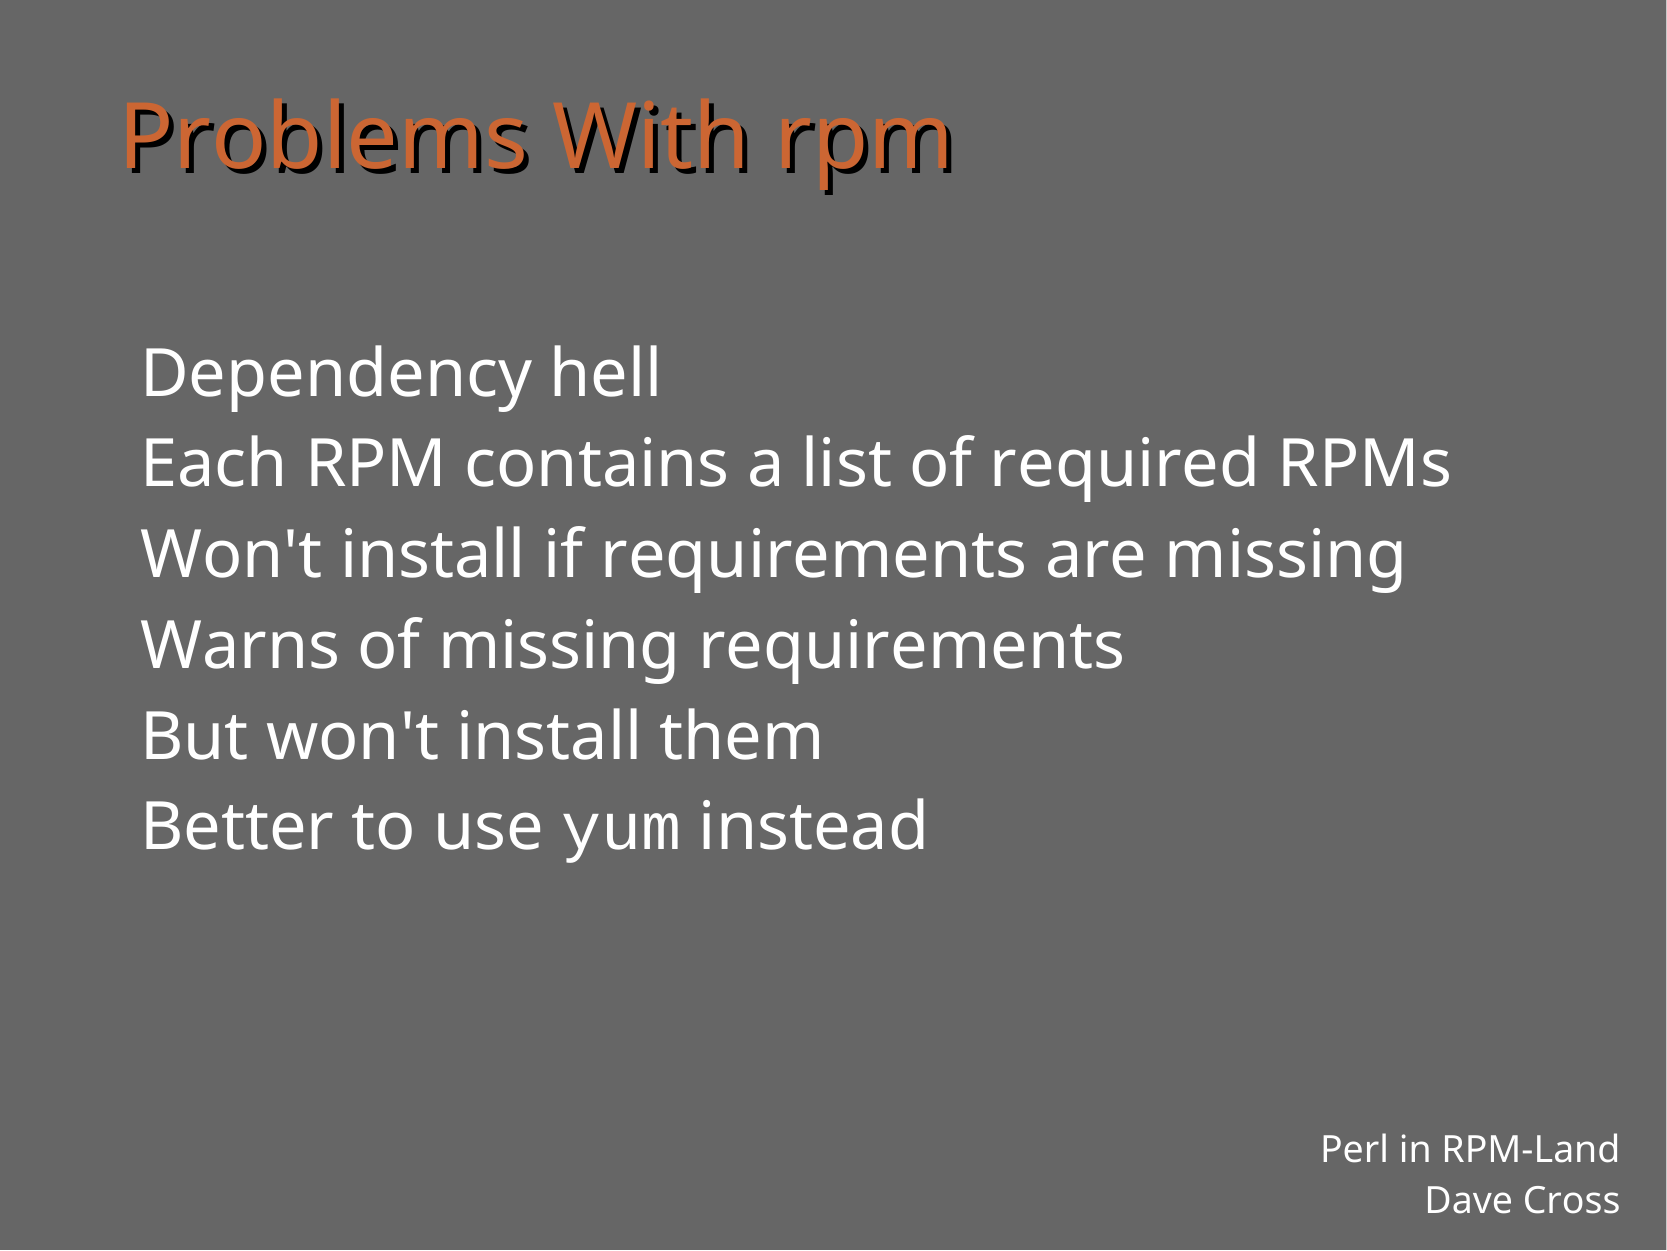

# Problems With rpm
Dependency hell
Each RPM contains a list of required RPMs
Won't install if requirements are missing
Warns of missing requirements
But won't install them
Better to use yum instead